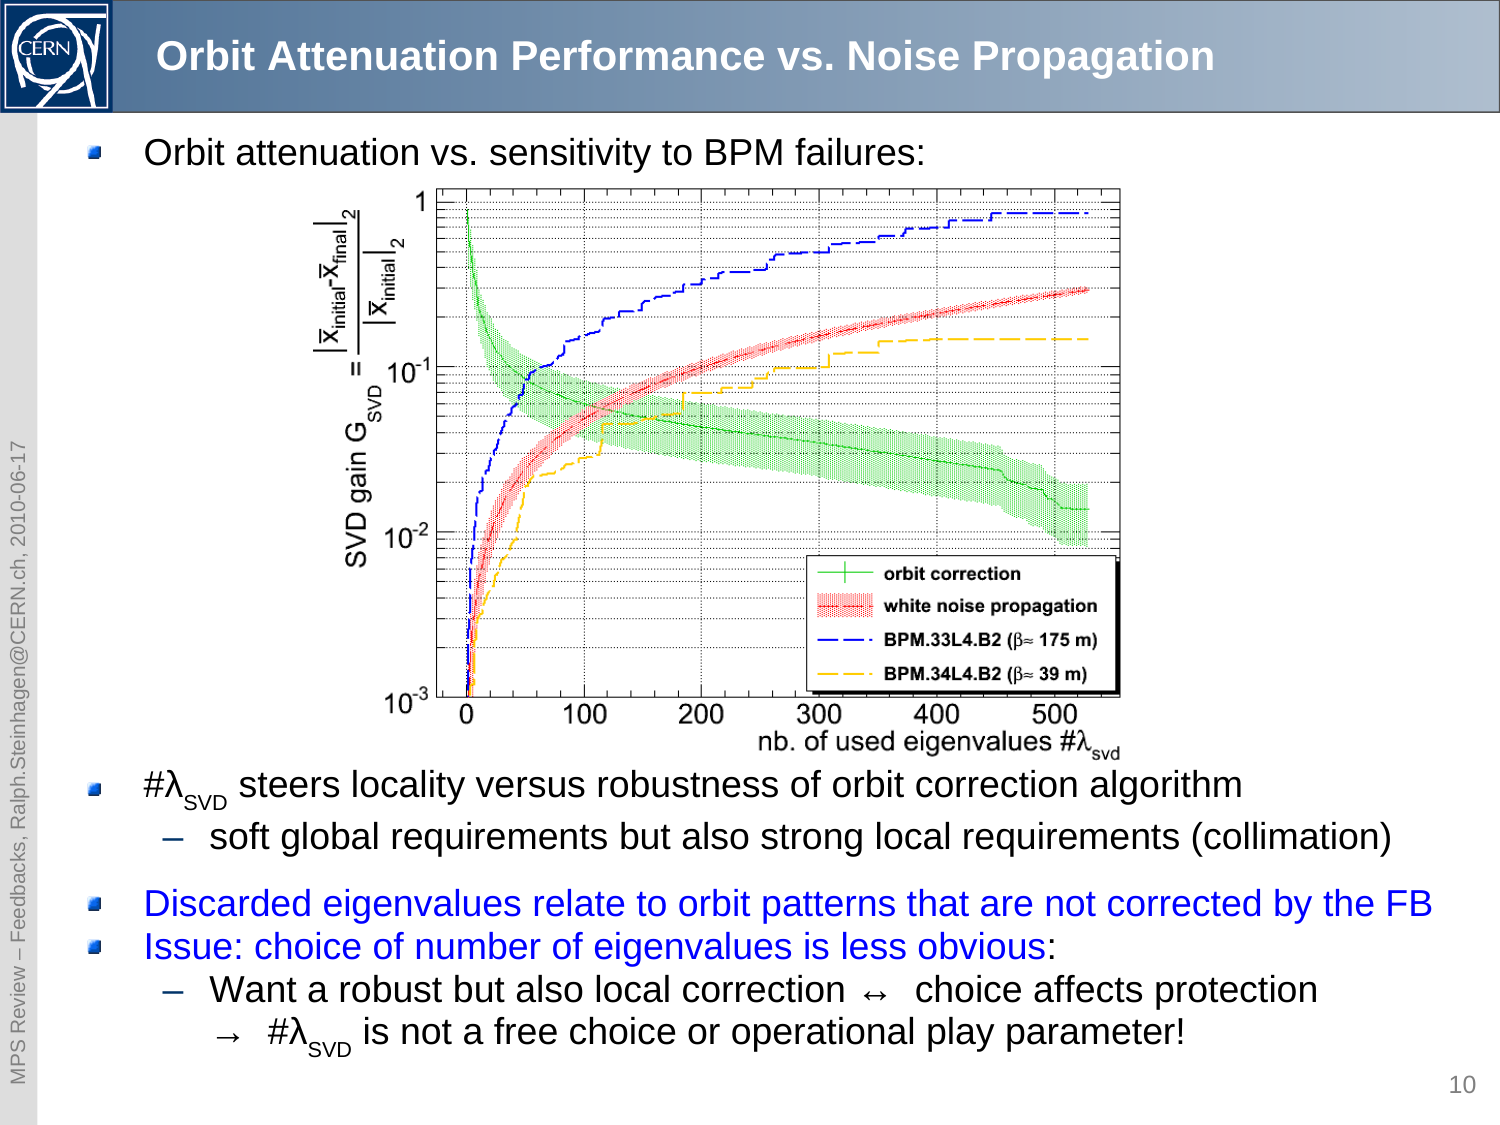

# Orbit Attenuation Performance vs. Noise Propagation
Orbit attenuation vs. sensitivity to BPM failures:
#λSVD steers locality versus robustness of orbit correction algorithm
soft global requirements but also strong local requirements (collimation)
Discarded eigenvalues relate to orbit patterns that are not corrected by the FB
Issue: choice of number of eigenvalues is less obvious:
Want a robust but also local correction ↔ choice affects protection 	 → #λSVD is not a free choice or operational play parameter!